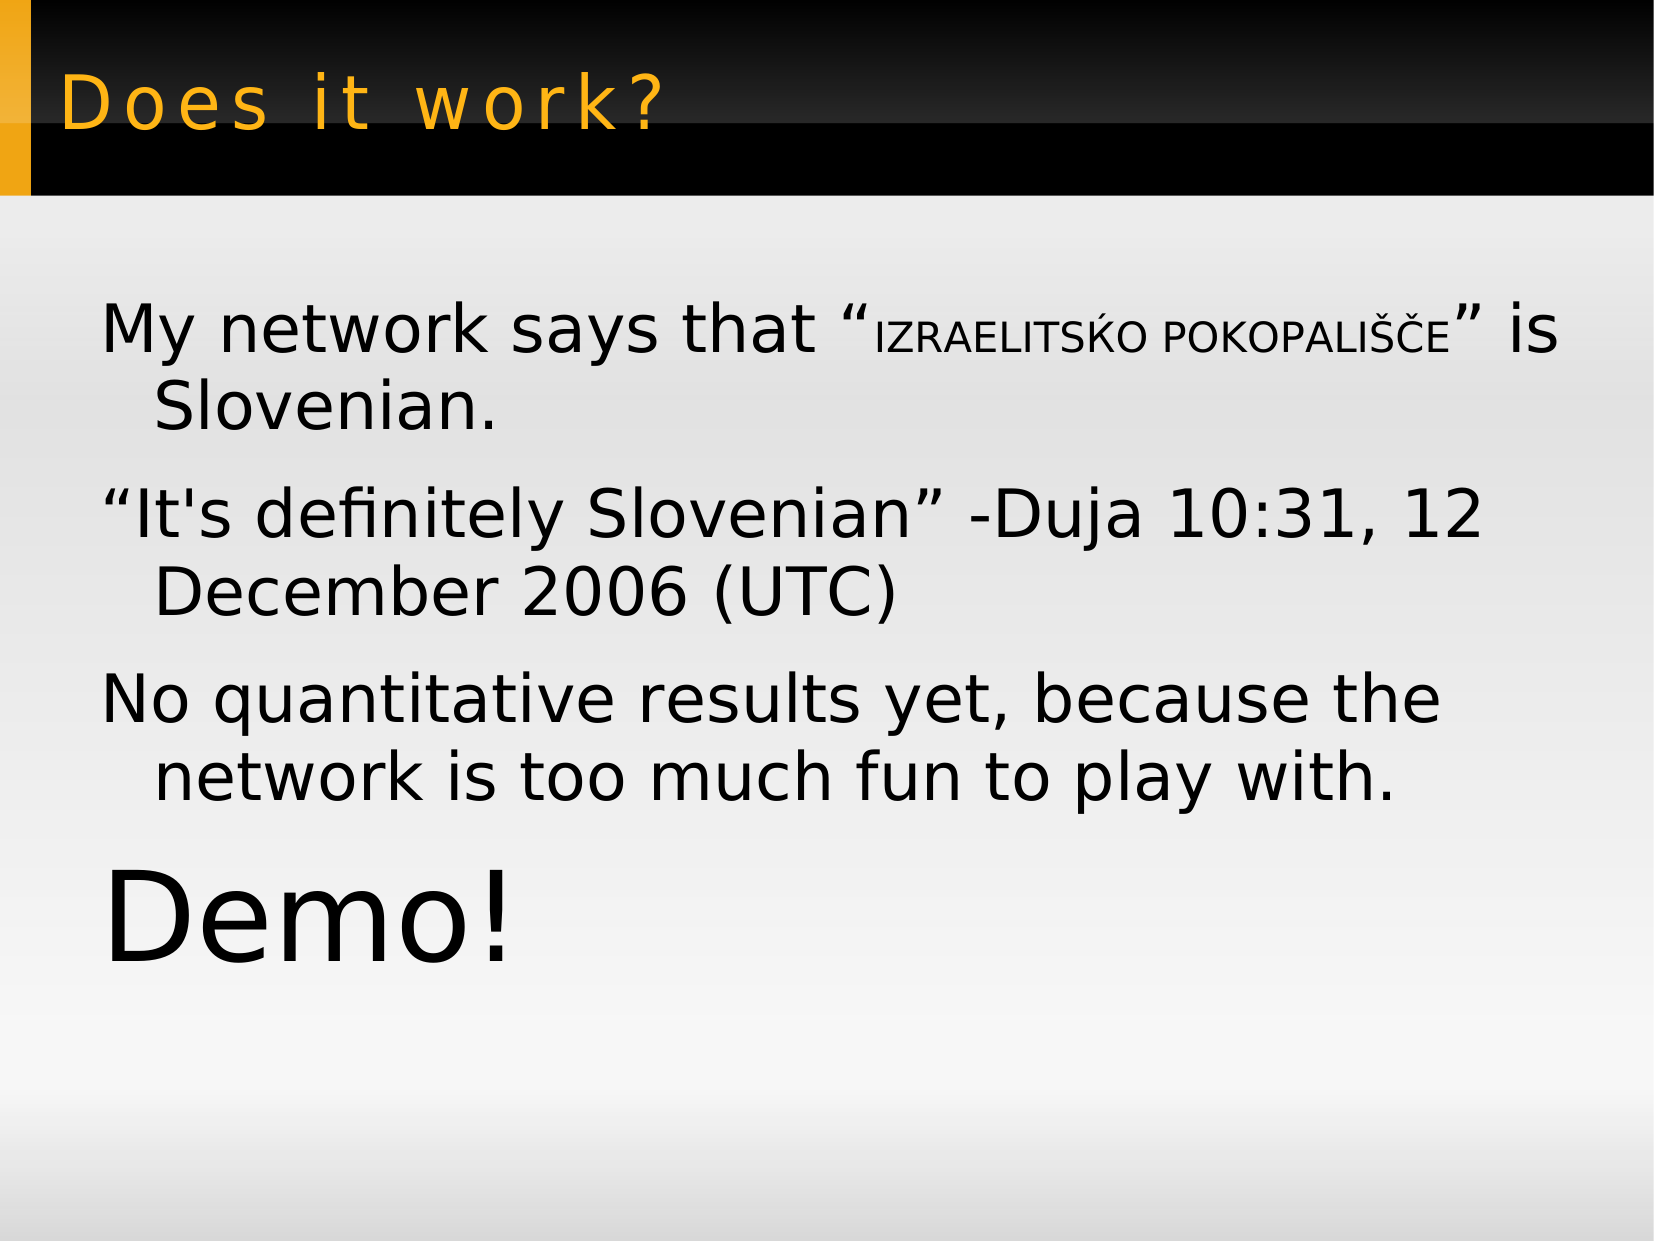

# Does it work?
My network says that “IZRAELITSЌO POKOPALIŠČE” is Slovenian.
“It's definitely Slovenian” -Duja 10:31, 12 December 2006 (UTC)
No quantitative results yet, because the network is too much fun to play with.
Demo!